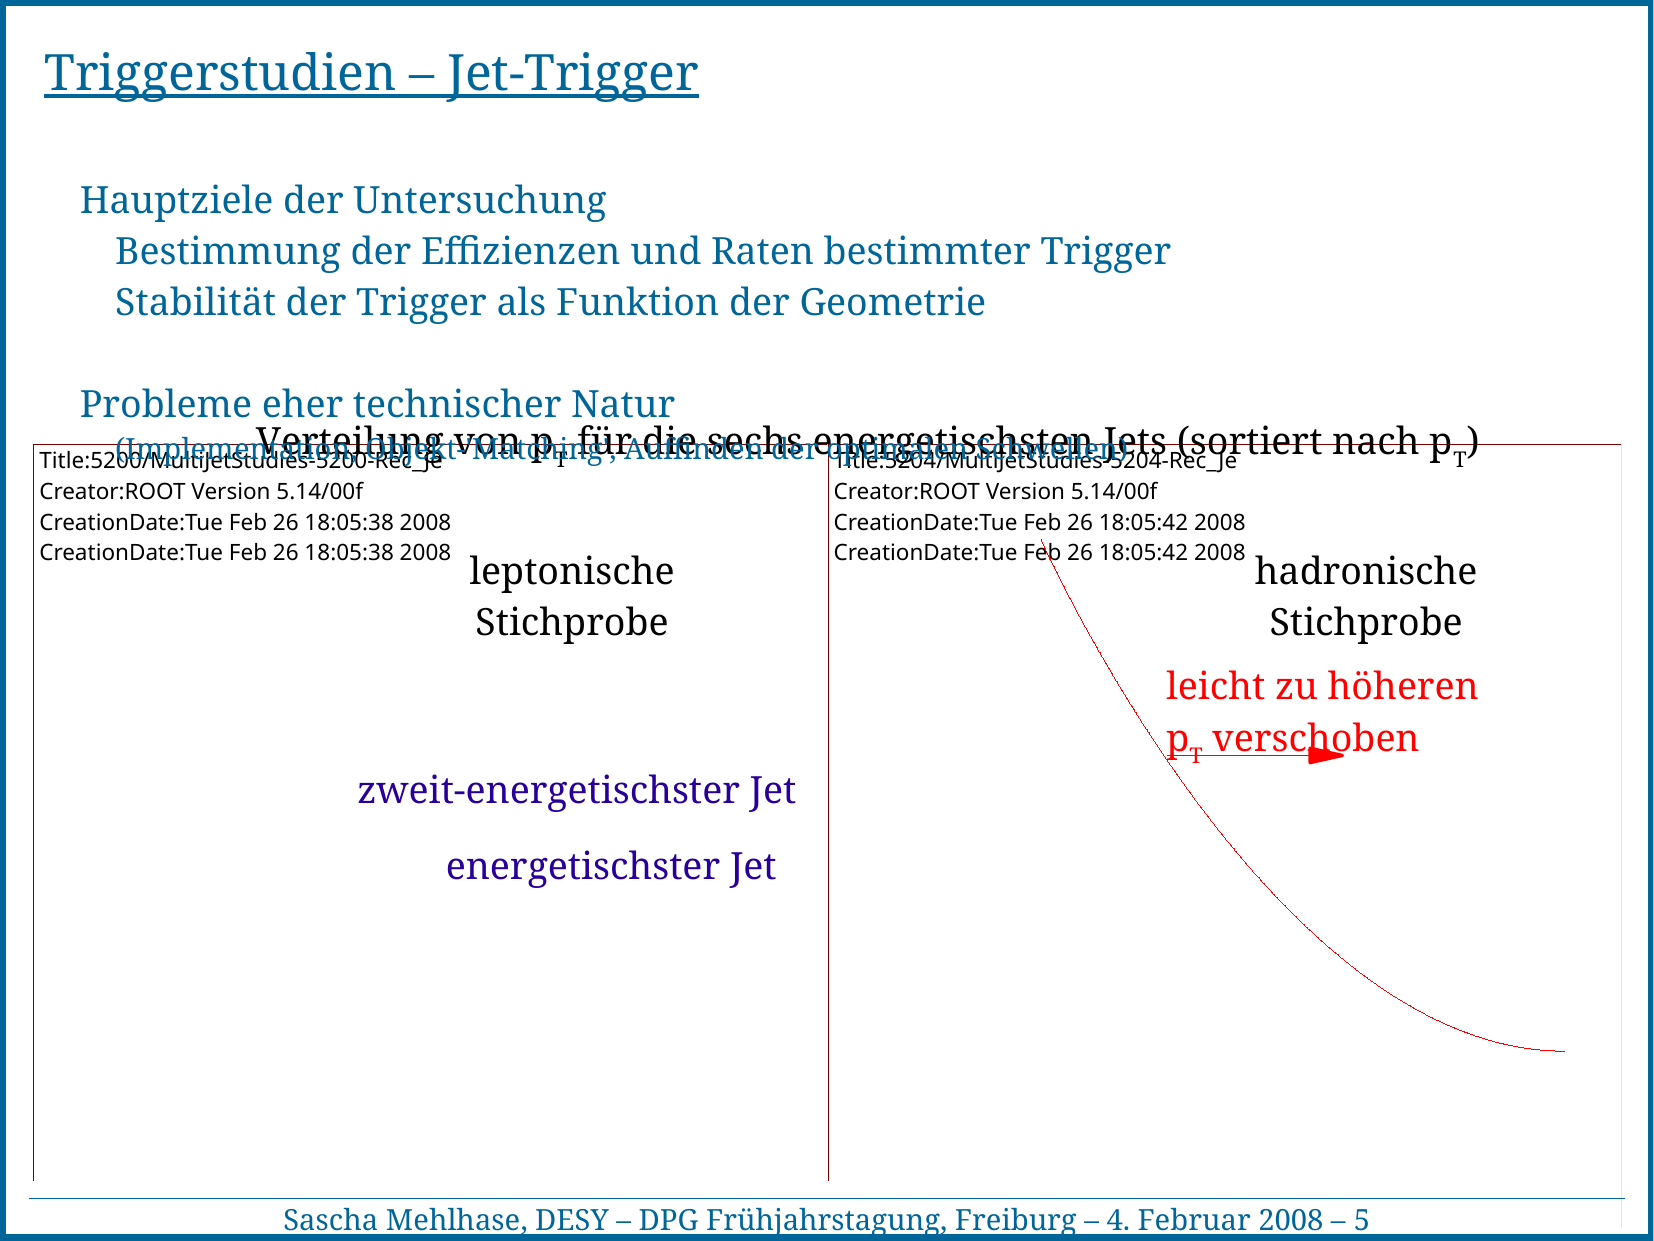

Sascha Mehlhase, DESY – DPG Frühjahrstagung, Freiburg – 4. Februar 2008 –
Triggerstudien – Jet-Trigger
Hauptziele der Untersuchung
Bestimmung der Effizienzen und Raten bestimmter Trigger
Stabilität der Trigger als Funktion der Geometrie
Probleme eher technischer Natur
(Implementation, Objekt-'Matching', Auffinden der optimalen Schwellen)
Verteilung von pT für die sechs energetischsten Jets (sortiert nach pT)
leptonische
Stichprobe
hadronische
Stichprobe
leicht zu höheren
pT verschoben
zweit-energetischster Jet
energetischster Jet